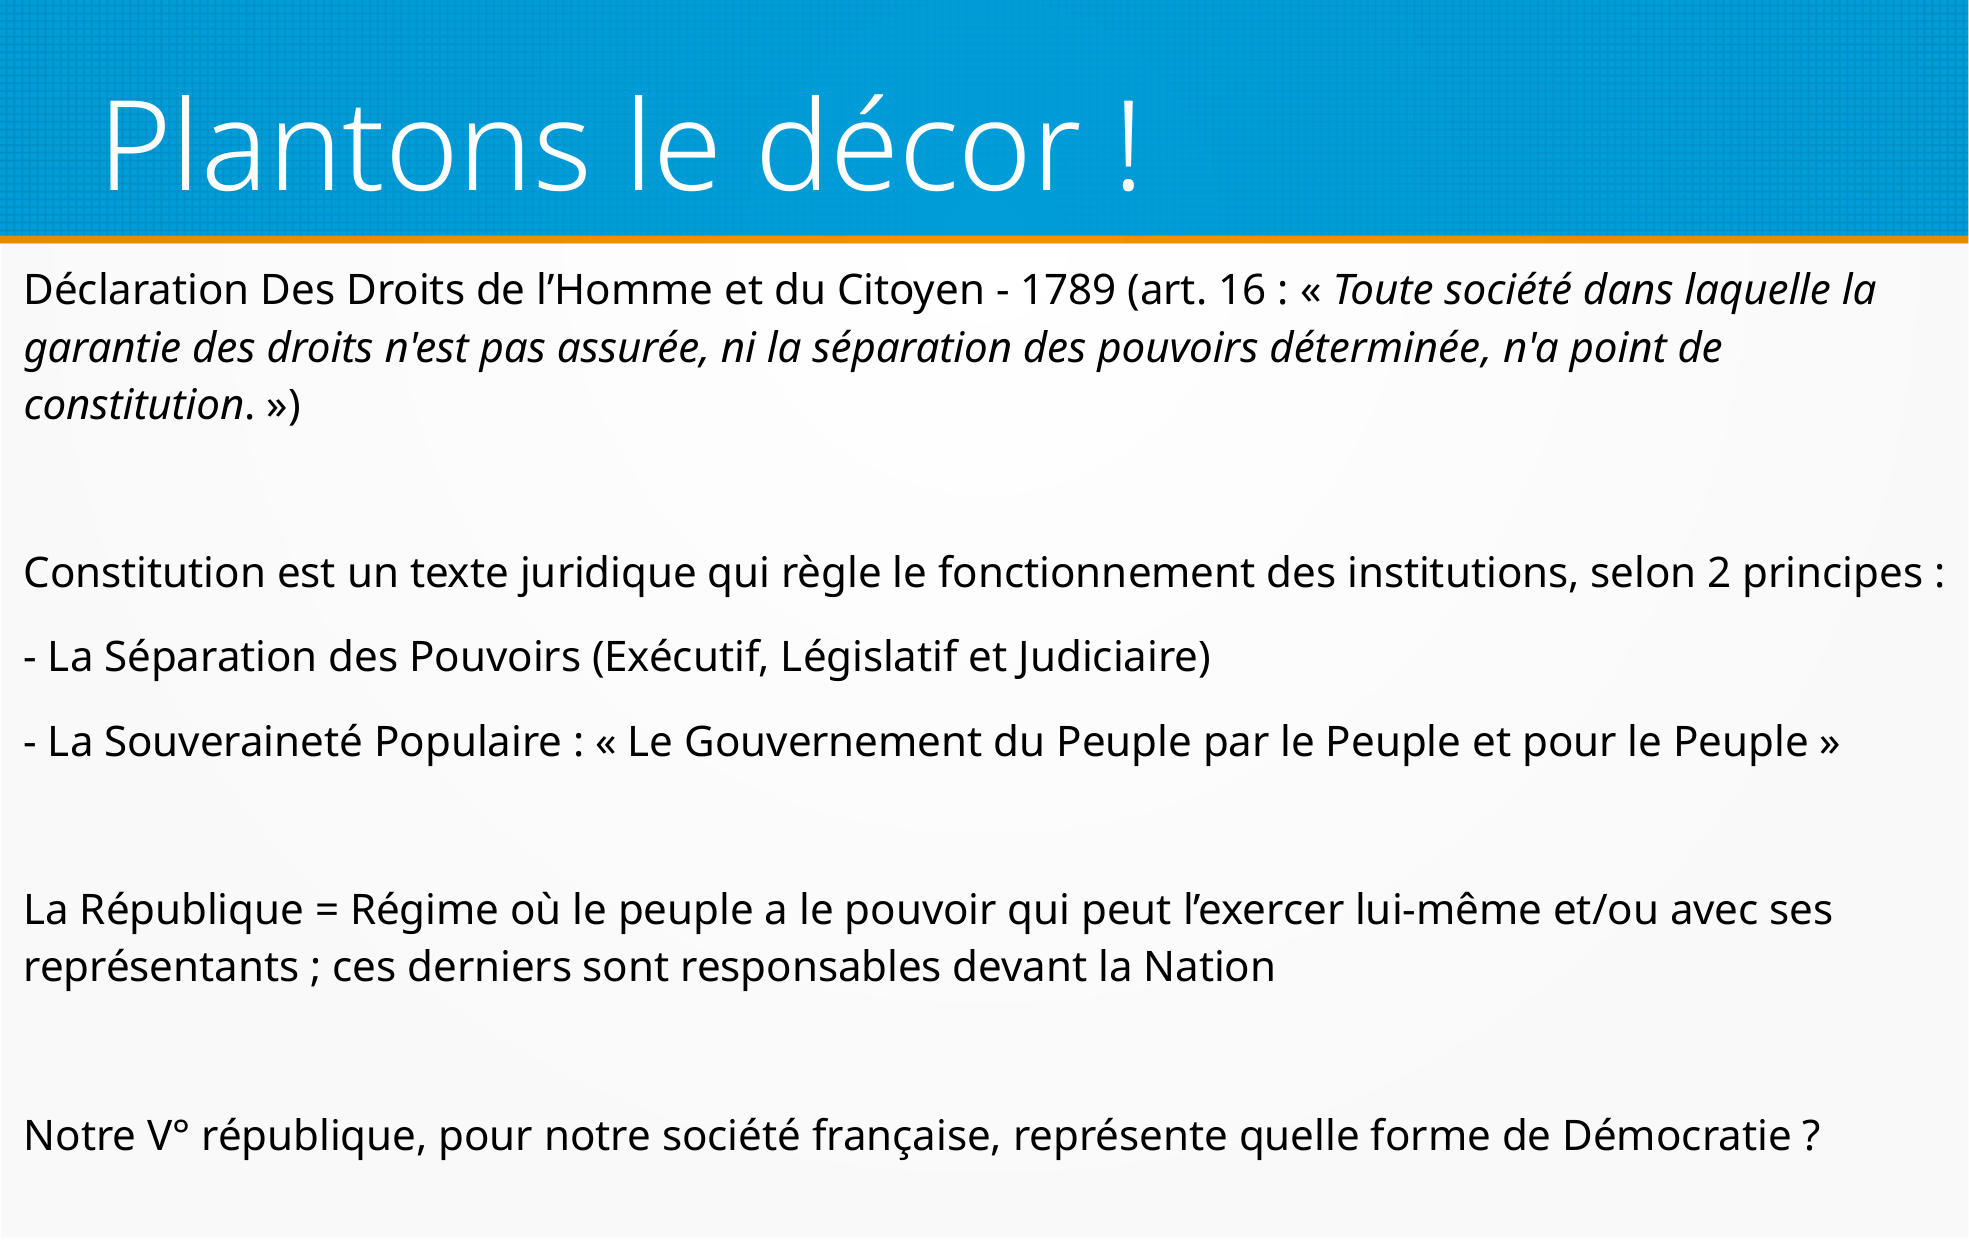

# Plantons le décor !
Déclaration Des Droits de l’Homme et du Citoyen - 1789 (art. 16 : « Toute société dans laquelle la garantie des droits n'est pas assurée, ni la séparation des pouvoirs déterminée, n'a point de constitution. »)
Constitution est un texte juridique qui règle le fonctionnement des institutions, selon 2 principes :
- La Séparation des Pouvoirs (Exécutif, Législatif et Judiciaire)
- La Souveraineté Populaire : « Le Gouvernement du Peuple par le Peuple et pour le Peuple »
La République = Régime où le peuple a le pouvoir qui peut l’exercer lui-même et/ou avec ses représentants ; ces derniers sont responsables devant la Nation
Notre V° république, pour notre société française, représente quelle forme de Démocratie ?